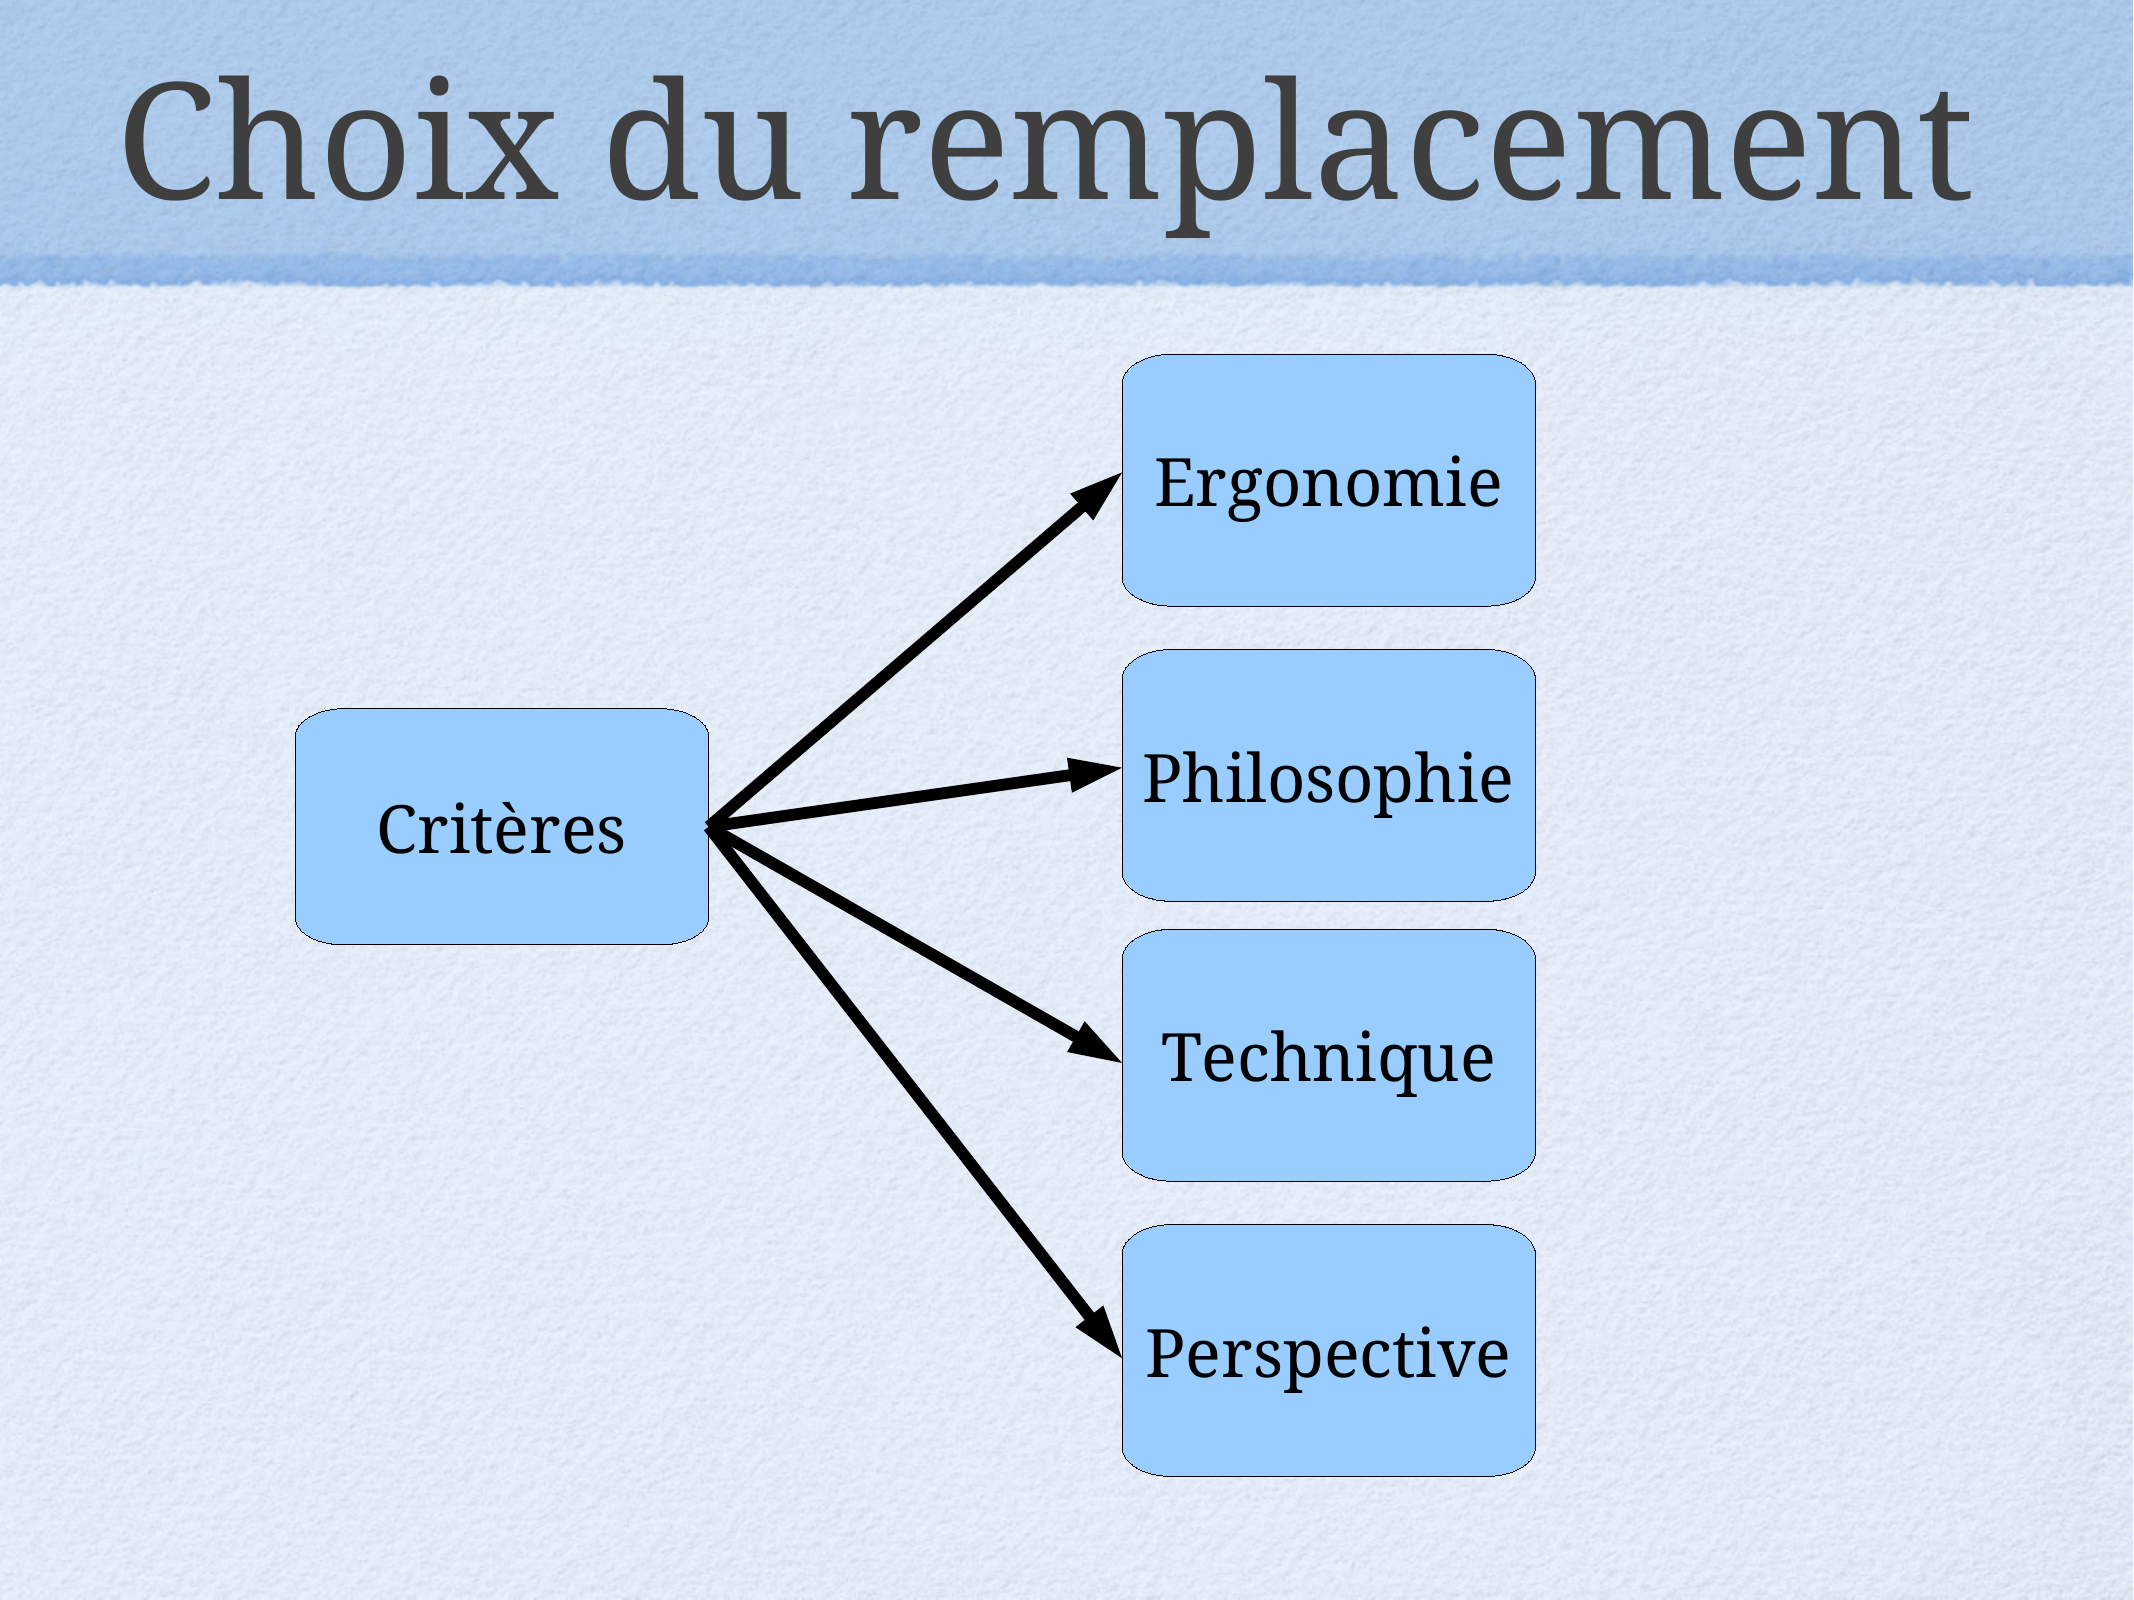

# Choix du remplacement
Ergonomie
Philosophie
Critères
Technique
Perspective